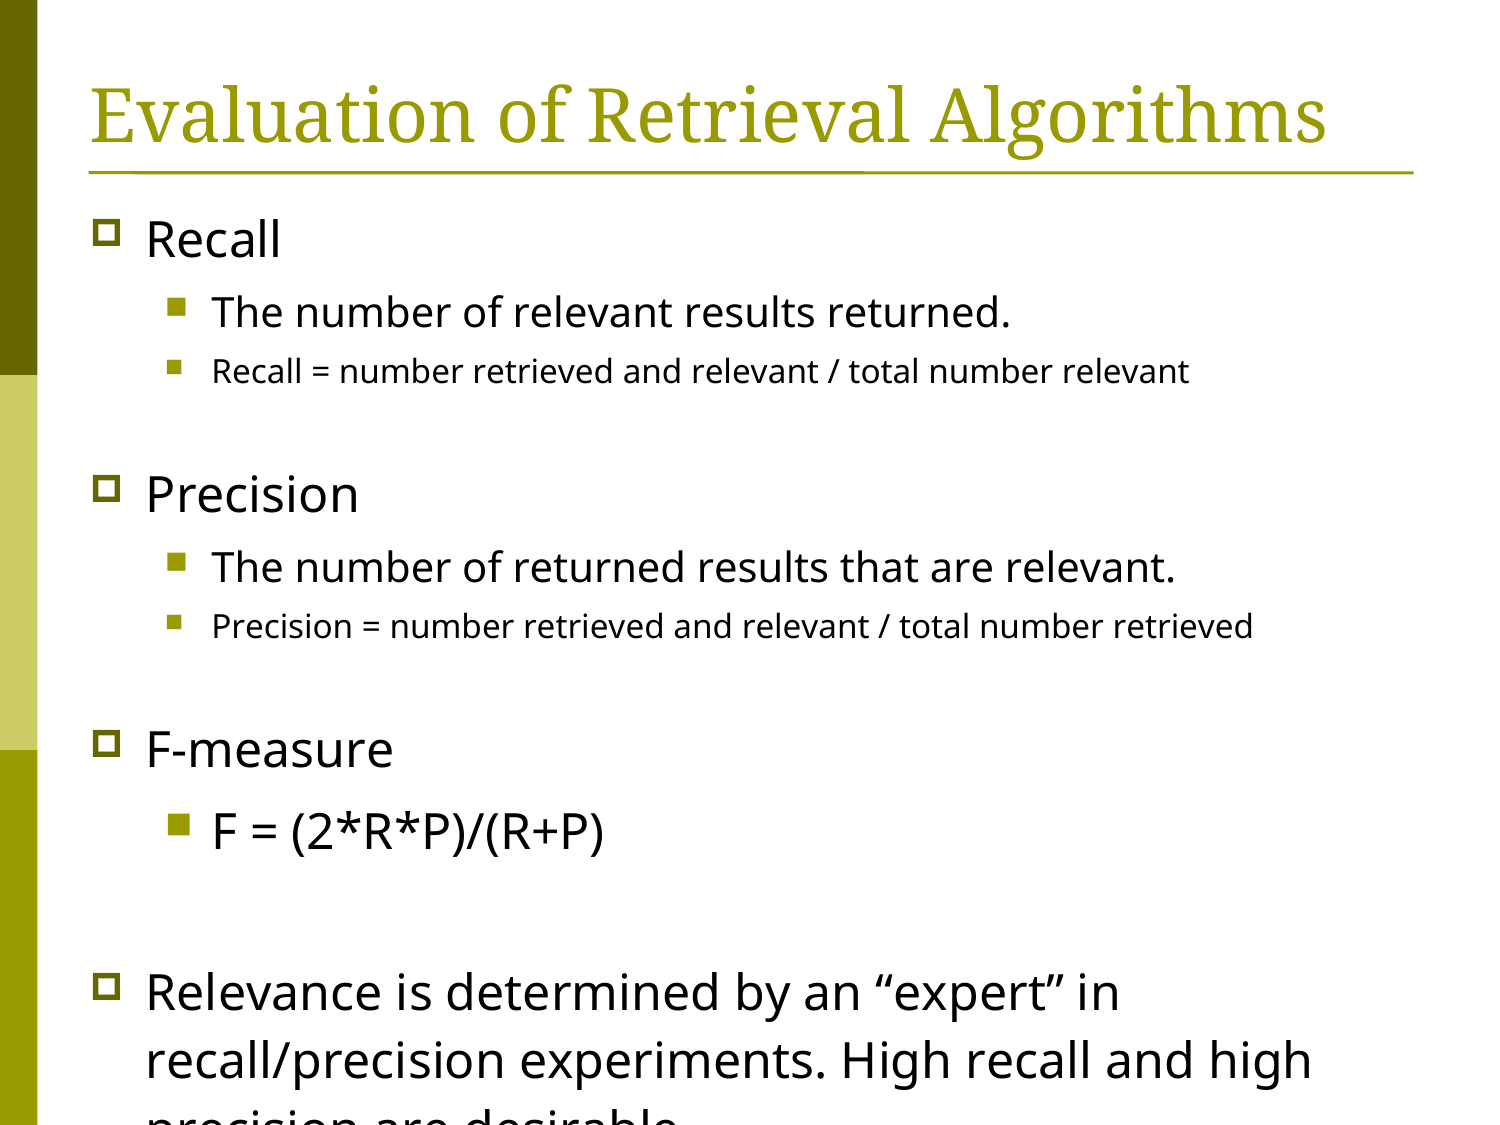

# Evaluation of Retrieval Algorithms
Recall
The number of relevant results returned.
Recall = number retrieved and relevant / total number relevant
Precision
The number of returned results that are relevant.
Precision = number retrieved and relevant / total number retrieved
F-measure
F = (2*R*P)/(R+P)
Relevance is determined by an “expert” in recall/precision experiments. High recall and high precision are desirable.